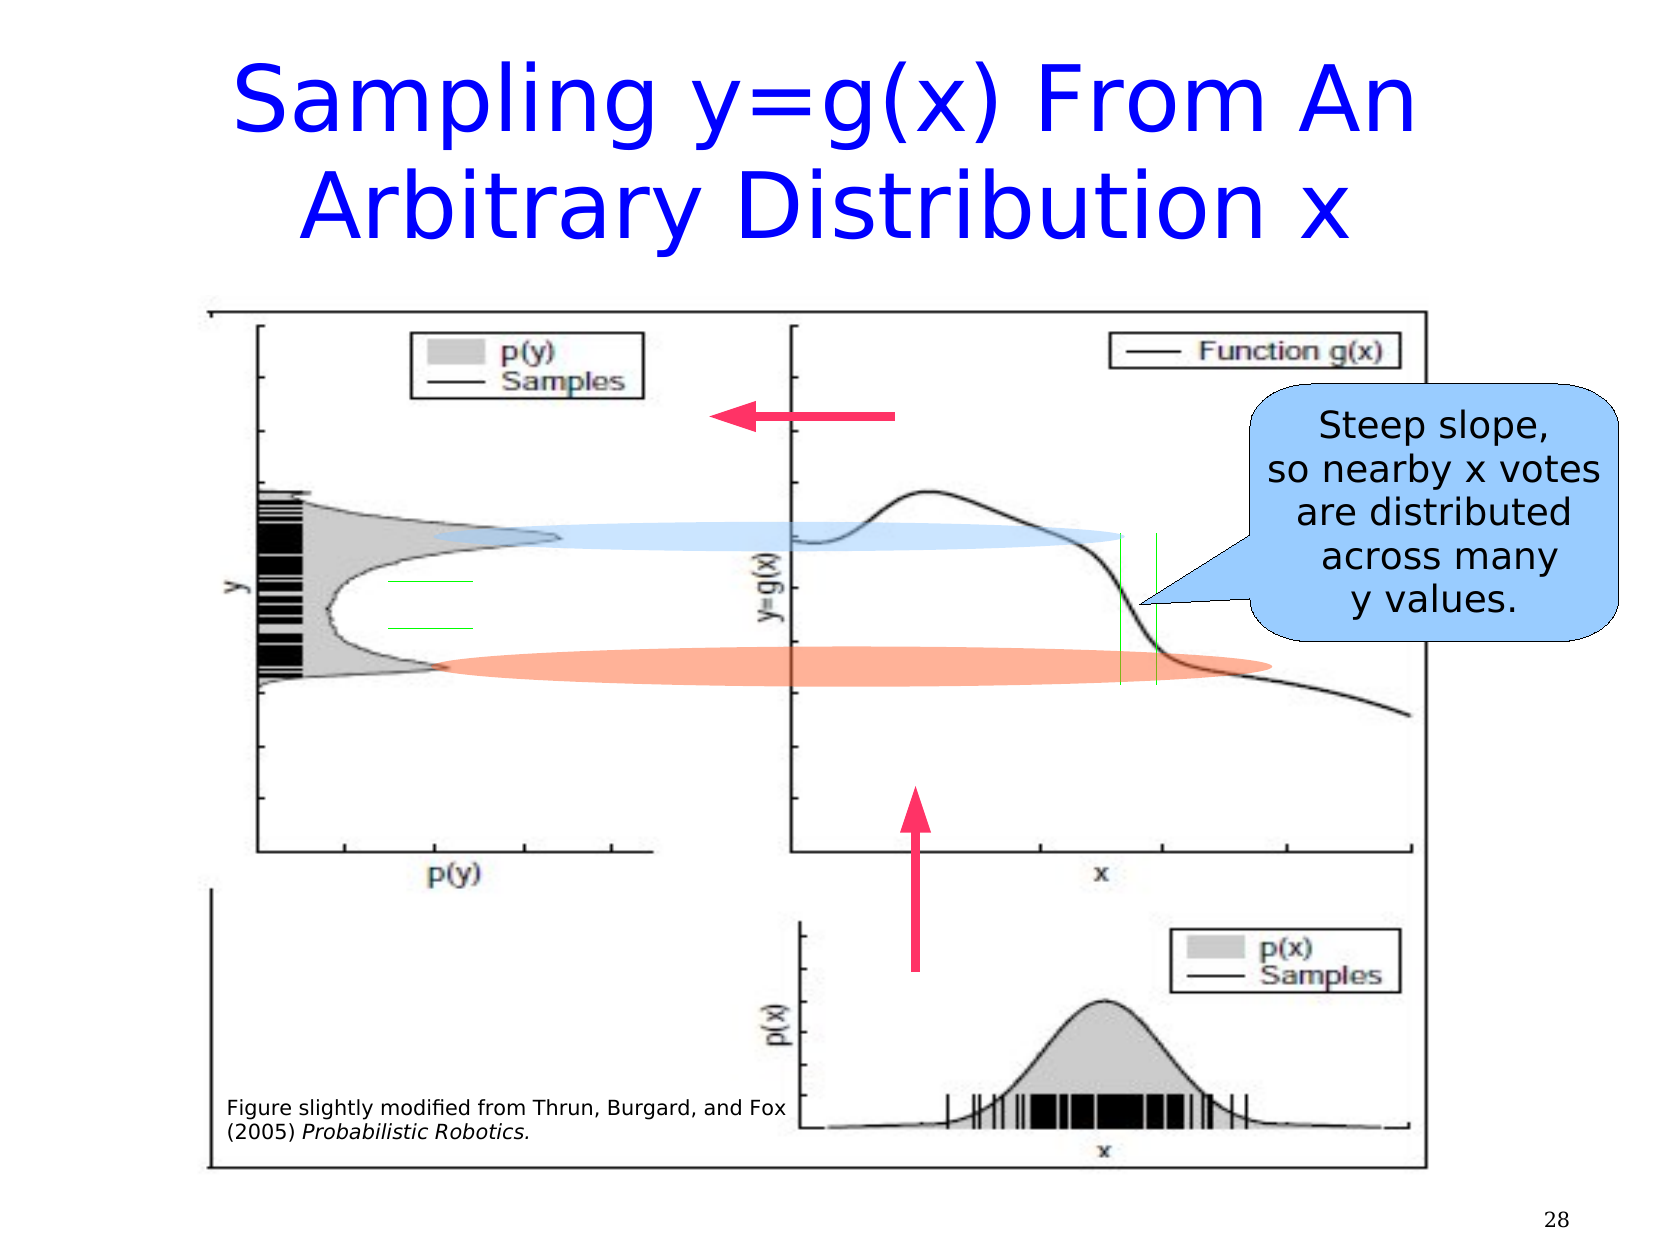

# Sampling y=g(x) From An Arbitrary Distribution x
Steep slope,
so nearby x votes
are distributed
 across many
y values.
Figure slightly modified from Thrun, Burgard, and Fox (2005) Probabilistic Robotics.
28